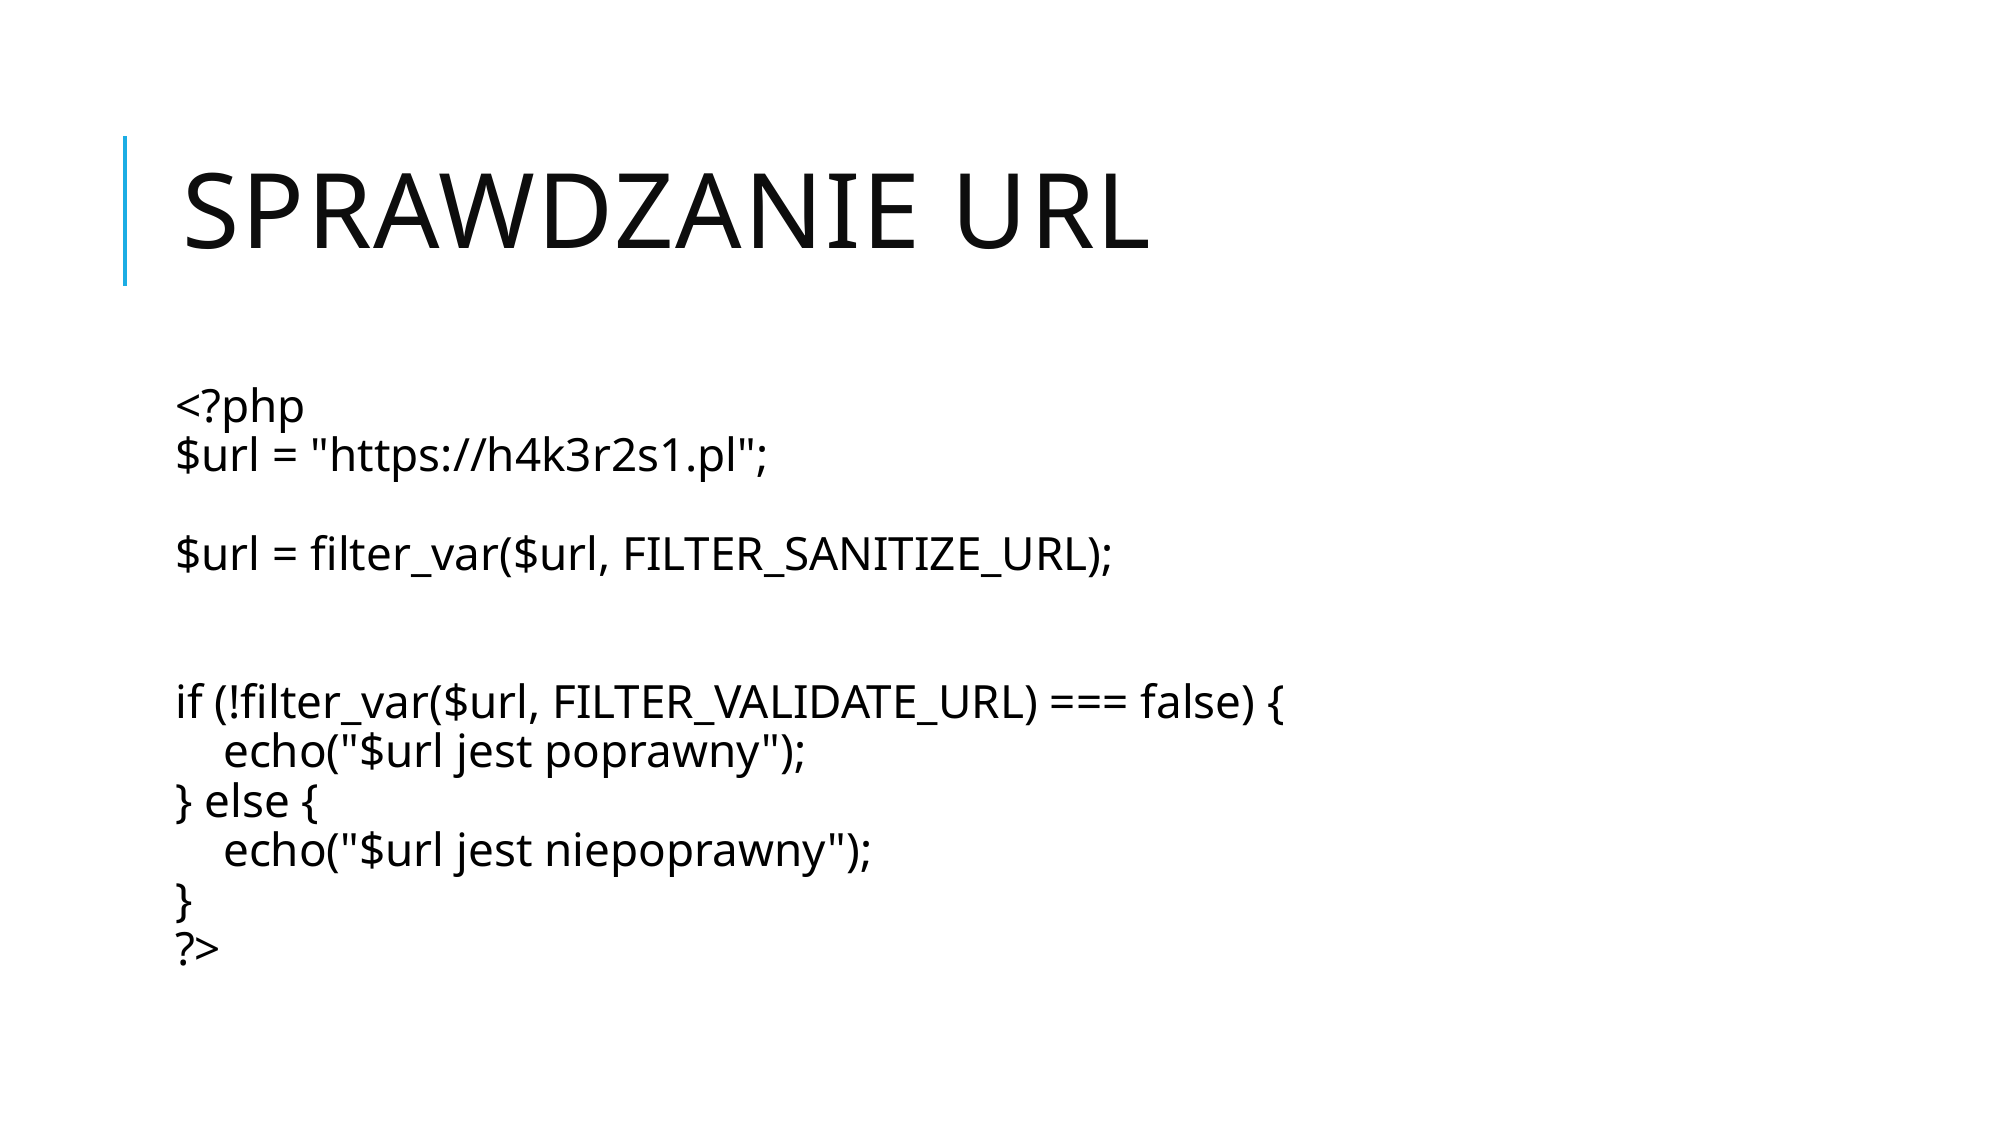

# Sprawdzanie URL
<?php
$url = "https://h4k3r2s1.pl";
$url = filter_var($url, FILTER_SANITIZE_URL);
if (!filter_var($url, FILTER_VALIDATE_URL) === false) {
    echo("$url jest poprawny");
} else {
    echo("$url jest niepoprawny");
}
?>